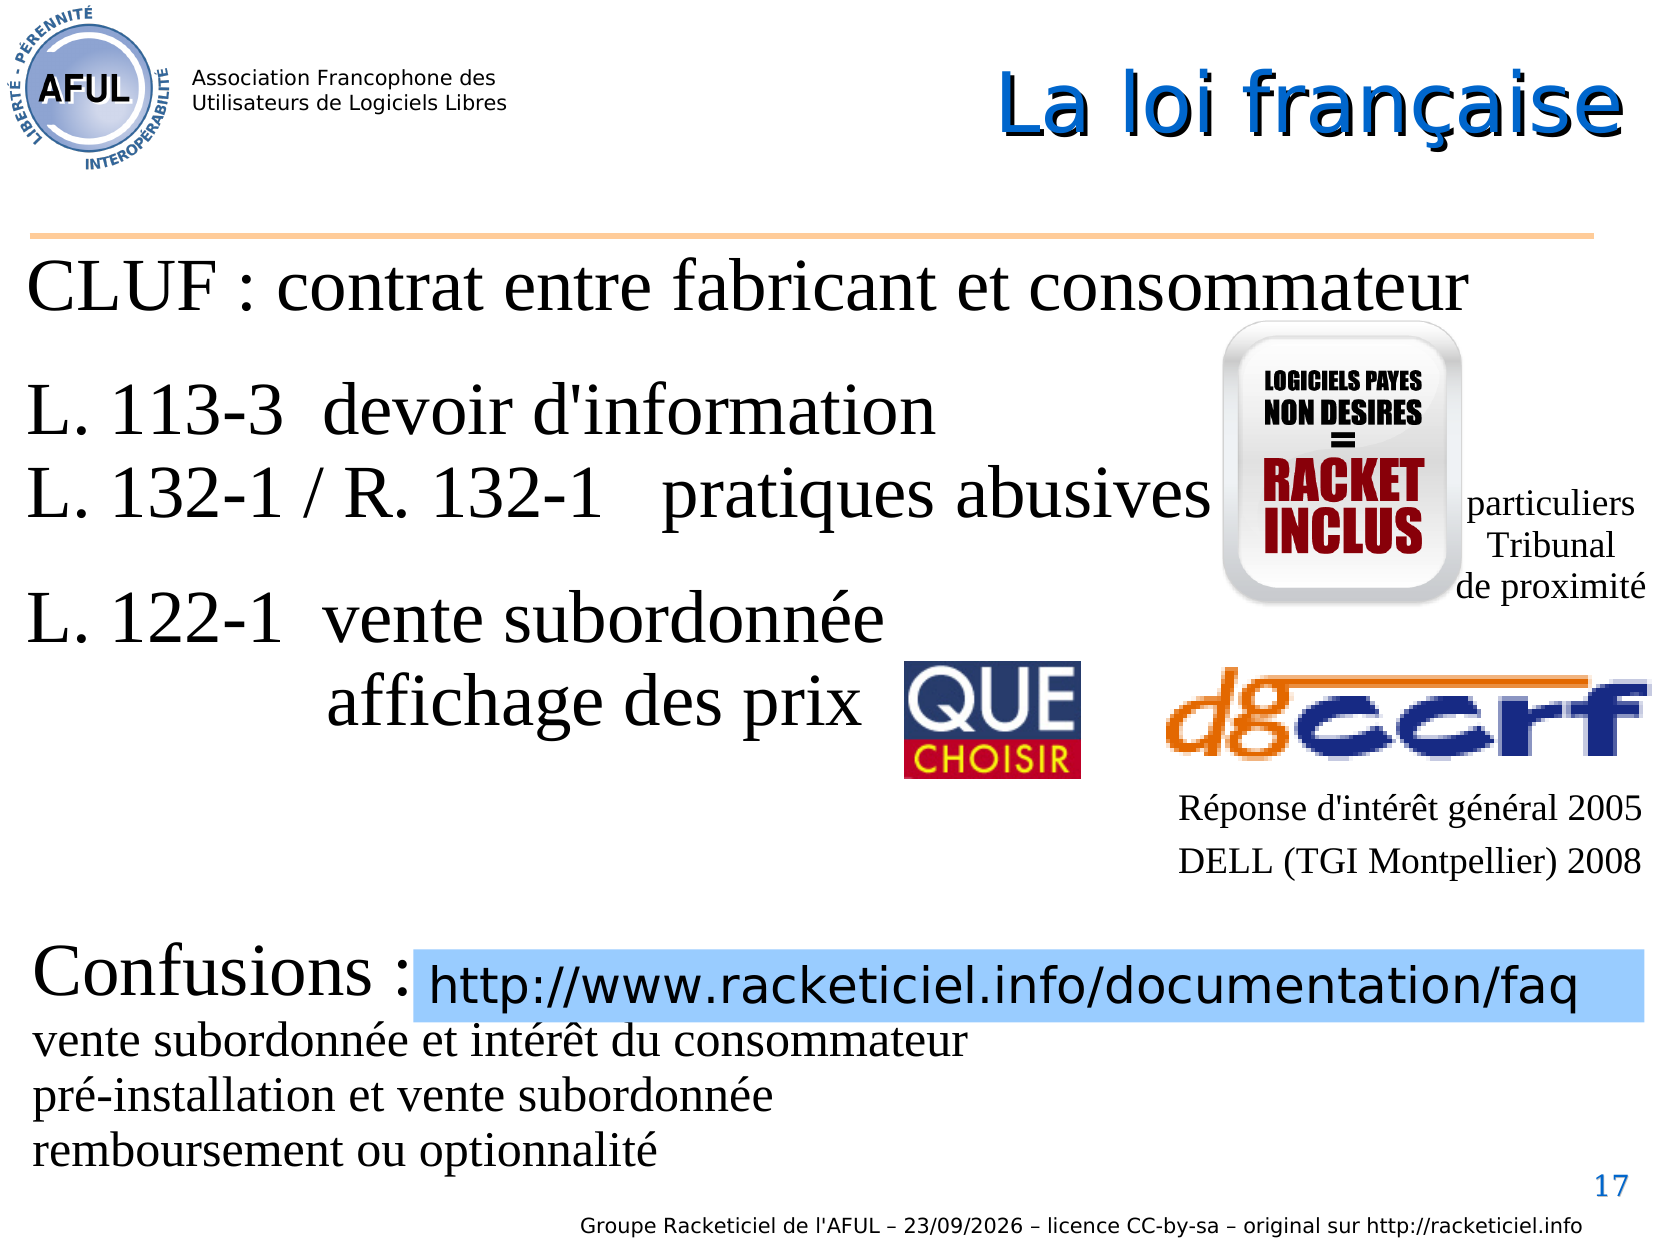

# La loi française
CLUF : contrat entre fabricant et consommateur
L. 113-3 devoir d'information
L. 132-1 / R. 132-1 pratiques abusives
L. 122-1 vente subordonnée
 affichage des prix
particuliers
Tribunal
de proximité
Réponse d'intérêt général 2005
DELL (TGI Montpellier) 2008
Confusions :
vente subordonnée et intérêt du consommateur
pré-installation et vente subordonnée
remboursement ou optionnalité
http://www.racketiciel.info/documentation/faq
17